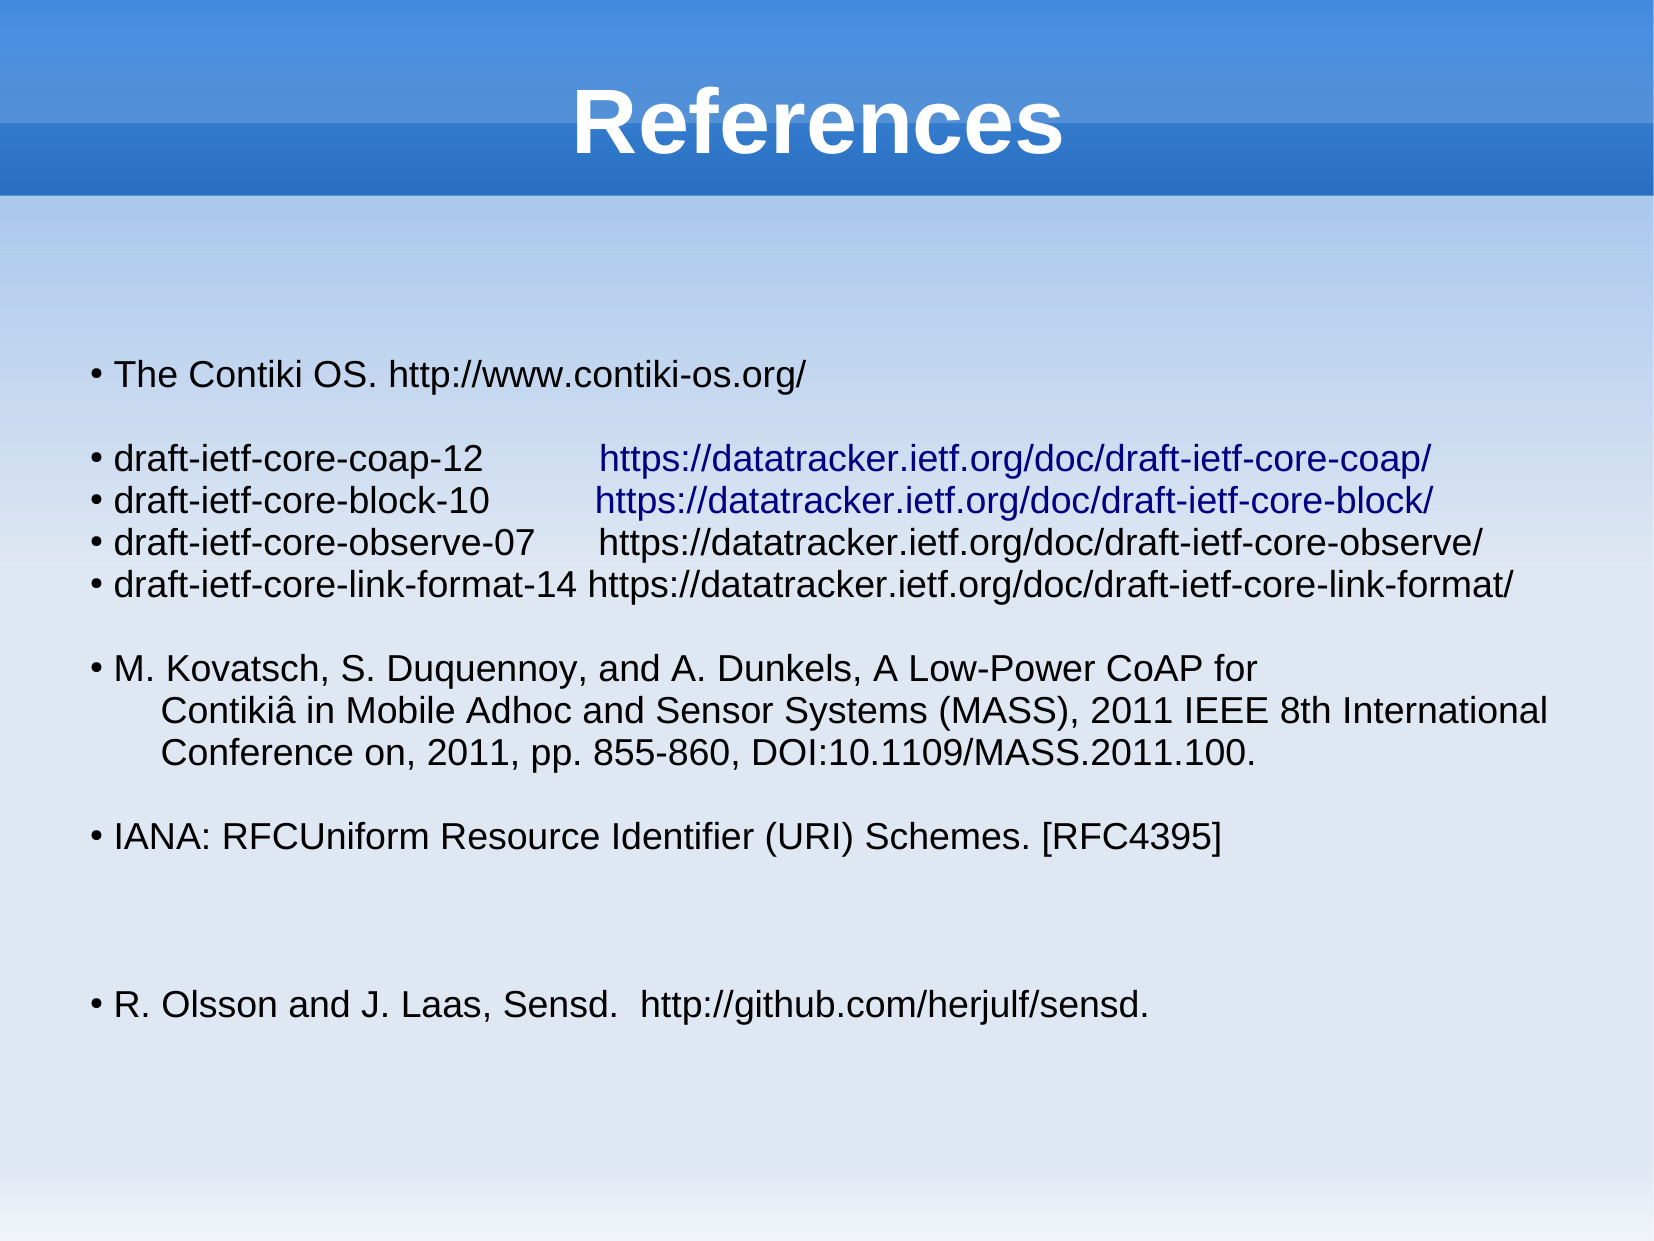

# References
 The Contiki OS. http://www.contiki-os.org/
 draft-ietf-core-coap-12 https://datatracker.ietf.org/doc/draft-ietf-core-coap/
 draft-ietf-core-block-10 https://datatracker.ietf.org/doc/draft-ietf-core-block/
 draft-ietf-core-observe-07 https://datatracker.ietf.org/doc/draft-ietf-core-observe/
 draft-ietf-core-link-format-14 https://datatracker.ietf.org/doc/draft-ietf-core-link-format/
 M. Kovatsch, S. Duquennoy, and A. Dunkels, A Low-Power CoAP for
Contikiâ in Mobile Adhoc and Sensor Systems (MASS), 2011 IEEE 8th International Conference on, 2011, pp. 855-860, DOI:10.1109/MASS.2011.100.
 IANA: RFCUniform Resource Identifier (URI) Schemes. [RFC4395]
 R. Olsson and J. Laas, Sensd. http://github.com/herjulf/sensd.